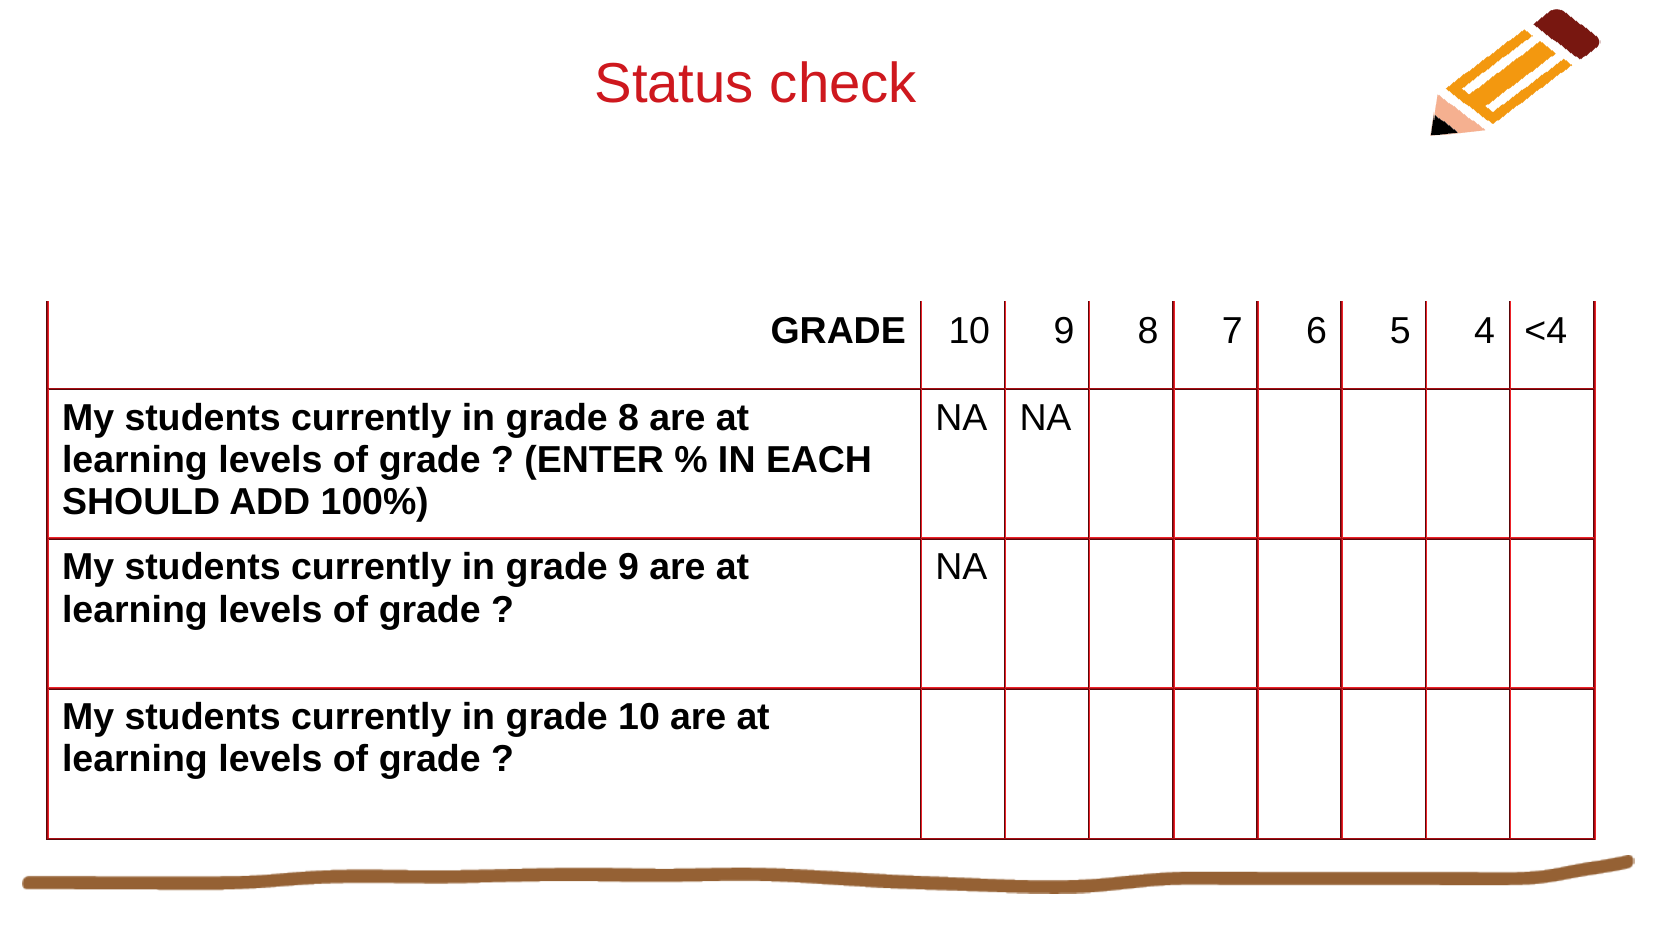

# Status check
| | | | | | | | | |
| --- | --- | --- | --- | --- | --- | --- | --- | --- |
| GRADE | 10 | 9 | 8 | 7 | 6 | 5 | 4 | <4 |
| My students currently in grade 8 are at learning levels of grade ? (ENTER % IN EACH SHOULD ADD 100%) | NA | NA | | | | | | |
| My students currently in grade 9 are at learning levels of grade ? | NA | | | | | | | |
| My students currently in grade 10 are at learning levels of grade ? | | | | | | | | |